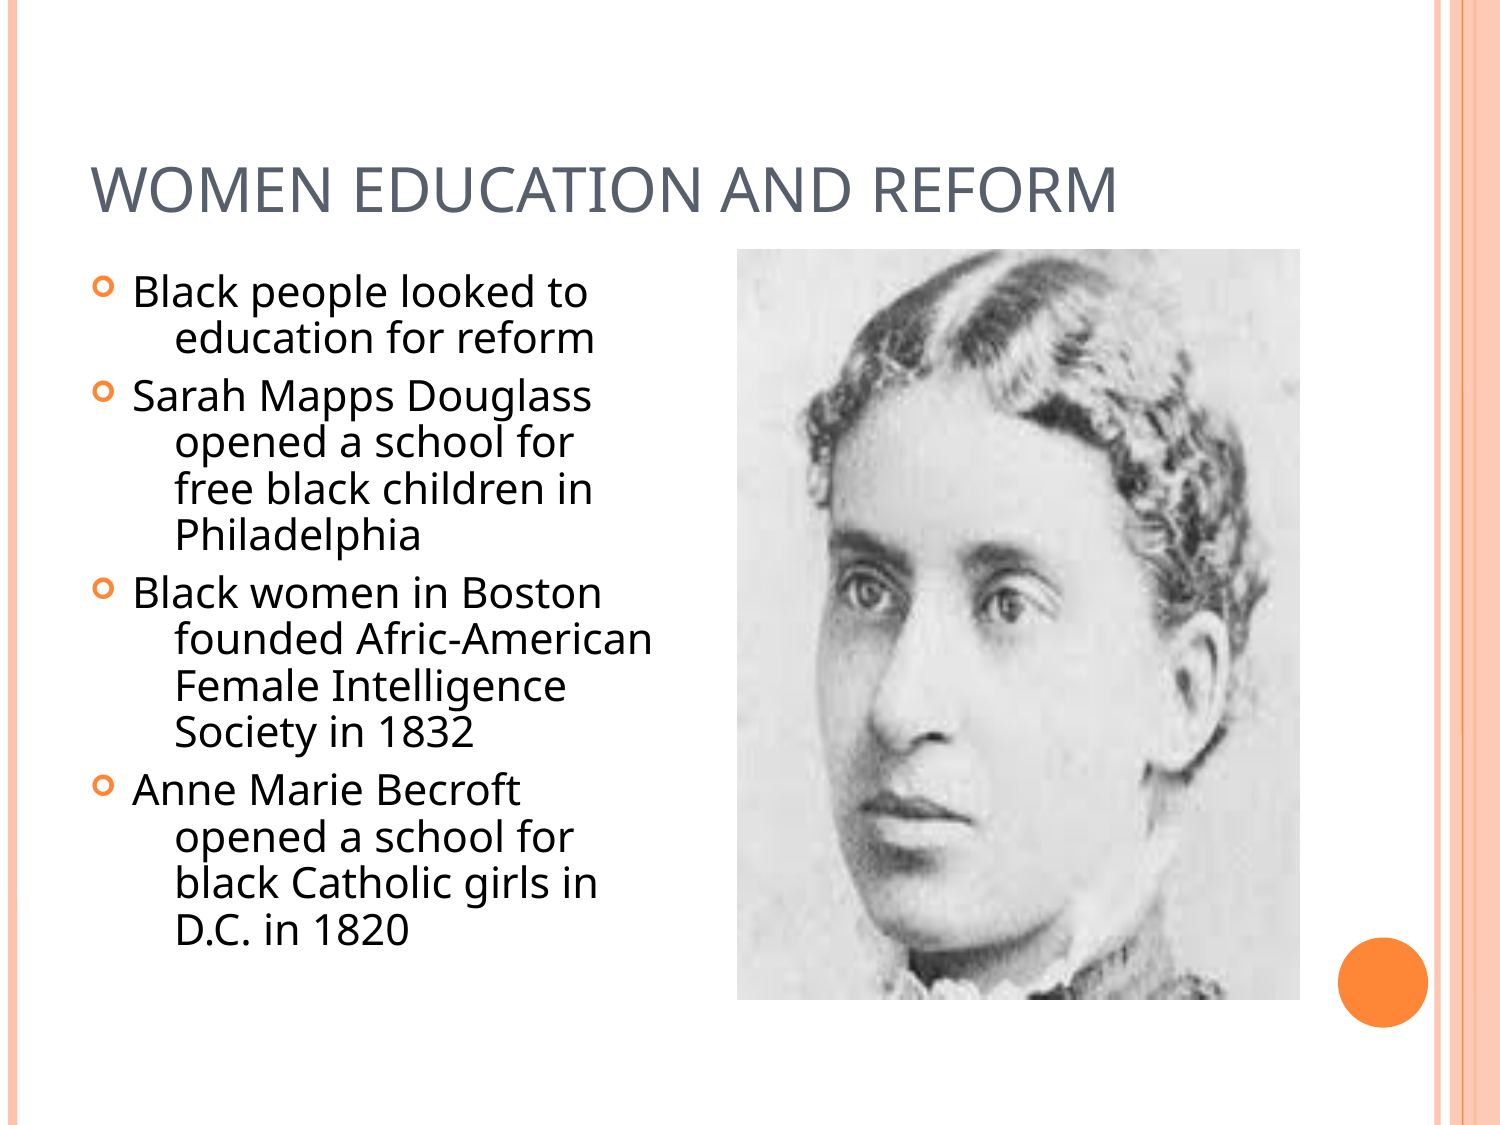

# Women Education and Reform
Black people looked to education for reform
Sarah Mapps Douglass opened a school for free black children in Philadelphia
Black women in Boston founded Afric-American Female Intelligence Society in 1832
Anne Marie Becroft opened a school for black Catholic girls in D.C. in 1820